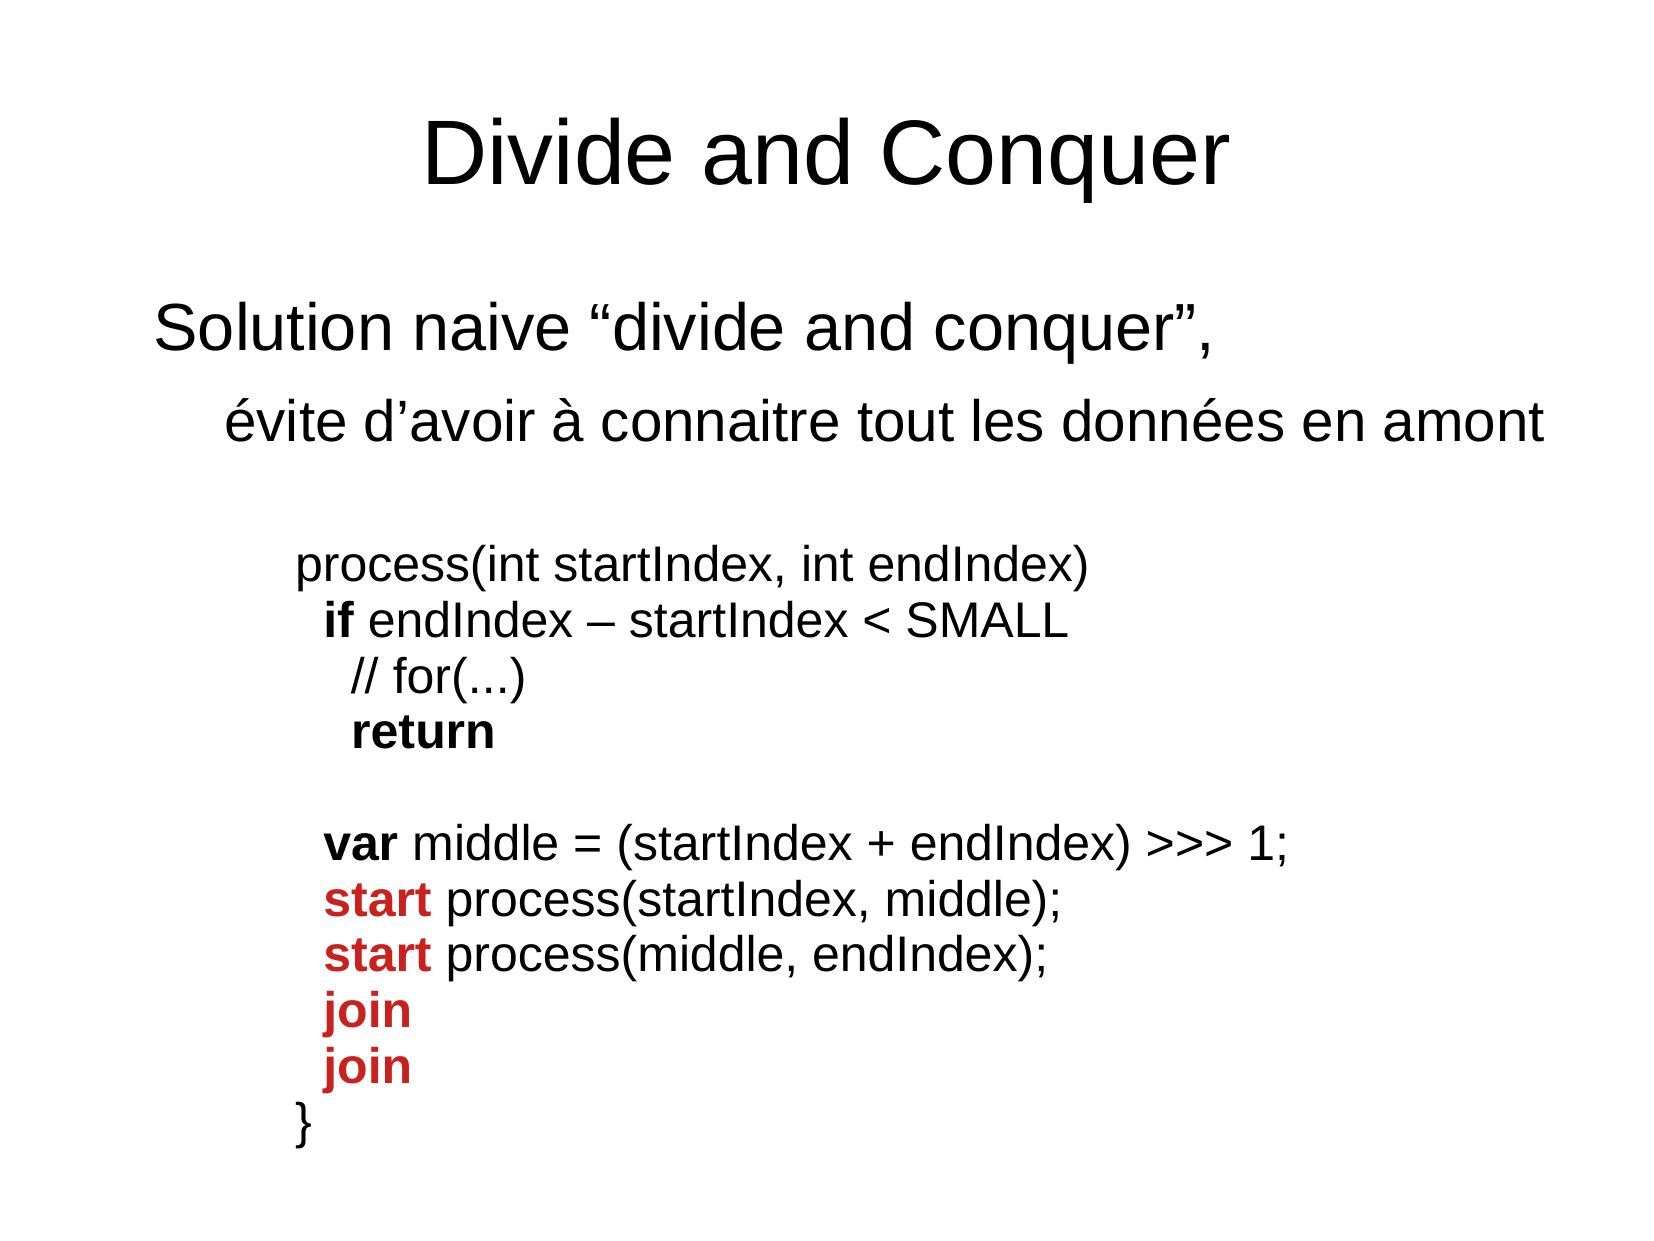

# Divide and Conquer
Solution naive “divide and conquer”,
évite d’avoir à connaitre tout les données en amont
process(int startIndex, int endIndex)
 if endIndex – startIndex < SMALL
 // for(...)
 return
 var middle = (startIndex + endIndex) >>> 1;
 start process(startIndex, middle);
 start process(middle, endIndex);
 join
 join
}